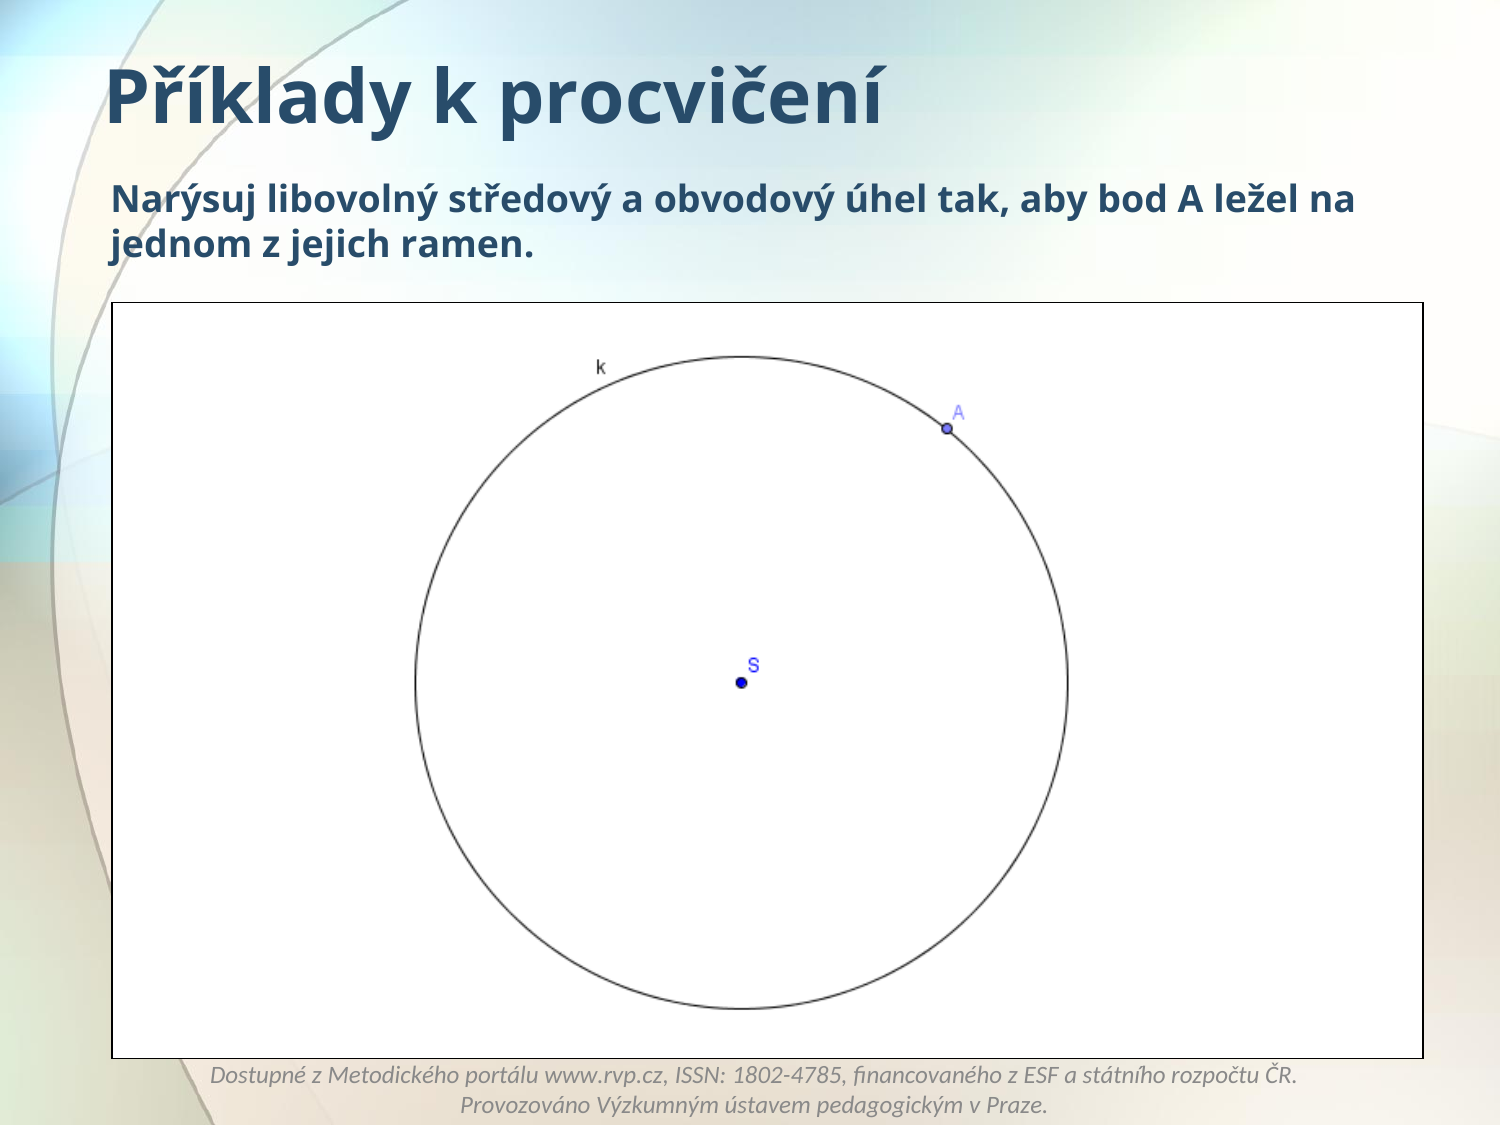

# Příklady k procvičení
Narýsuj libovolný středový a obvodový úhel tak, aby bod A ležel na jednom z jejich ramen.